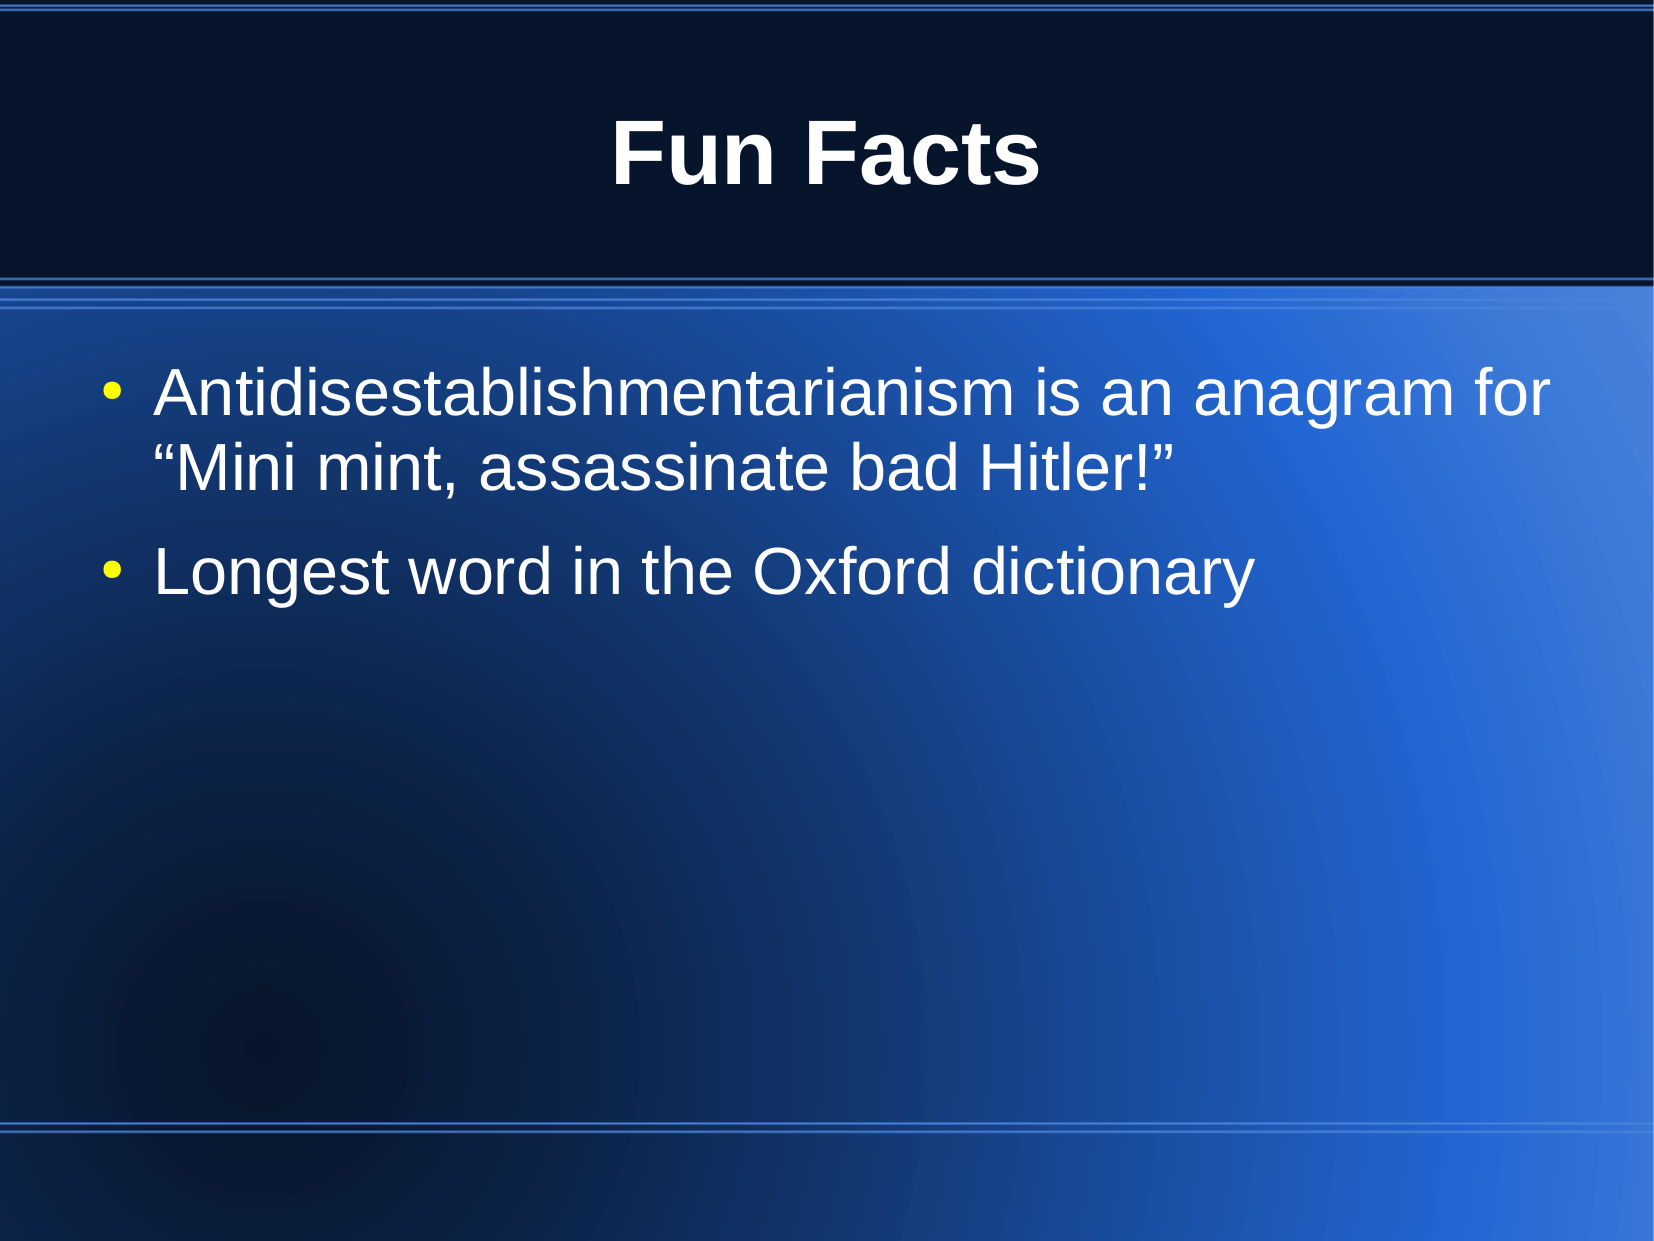

# Fun Facts
Antidisestablishmentarianism is an anagram for “Mini mint, assassinate bad Hitler!”
Longest word in the Oxford dictionary